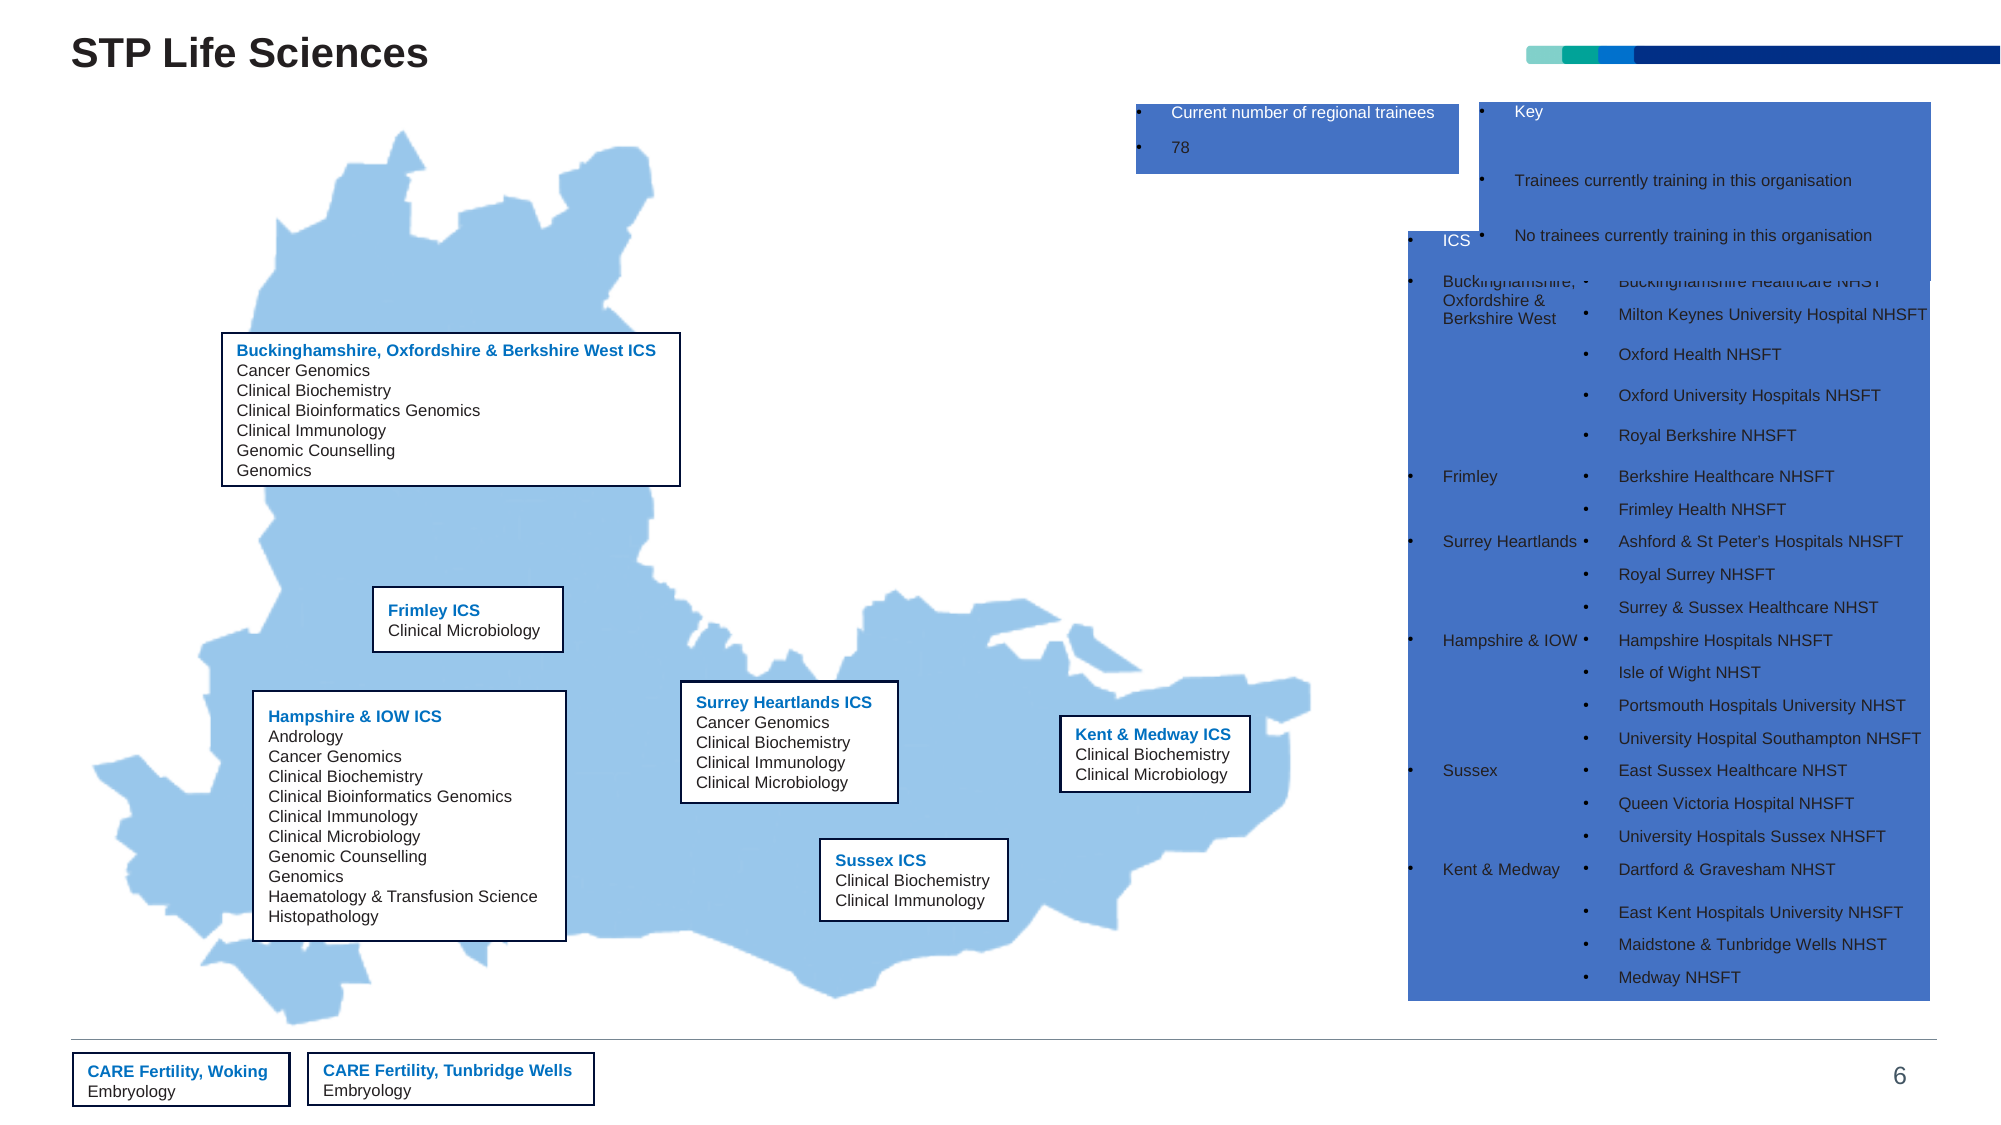

# STP Life Sciences
| Key | |
| --- | --- |
| Trainees currently training in this organisation | |
| No trainees currently training in this organisation | |
| Current number of regional trainees |
| --- |
| 78 |
| ICS | Organisation |
| --- | --- |
| Buckinghamshire, Oxfordshire & Berkshire West | Buckinghamshire Healthcare NHST |
| | Milton Keynes University Hospital NHSFT |
| | Oxford Health NHSFT |
| | Oxford University Hospitals NHSFT |
| | Royal Berkshire NHSFT |
| Frimley | Berkshire Healthcare NHSFT |
| | Frimley Health NHSFT |
| Surrey Heartlands | Ashford & St Peter’s Hospitals NHSFT |
| | Royal Surrey NHSFT |
| | Surrey & Sussex Healthcare NHST |
| Hampshire & IOW | Hampshire Hospitals NHSFT |
| | Isle of Wight NHST |
| | Portsmouth Hospitals University NHST |
| | University Hospital Southampton NHSFT |
| Sussex | East Sussex Healthcare NHST |
| | Queen Victoria Hospital NHSFT |
| | University Hospitals Sussex NHSFT |
| Kent & Medway | Dartford & Gravesham NHST |
| | East Kent Hospitals University NHSFT |
| | Maidstone & Tunbridge Wells NHST |
| | Medway NHSFT |
Buckinghamshire, Oxfordshire & Berkshire West ICS
Cancer Genomics
Clinical Biochemistry
Clinical Bioinformatics Genomics
Clinical Immunology
Genomic Counselling
Genomics
Frimley ICS
Clinical Microbiology
Surrey Heartlands ICS
Cancer Genomics
Clinical Biochemistry
Clinical Immunology
Clinical Microbiology
Hampshire & IOW ICS
Andrology
Cancer Genomics
Clinical Biochemistry
Clinical Bioinformatics Genomics
Clinical Immunology
Clinical Microbiology
Genomic Counselling
Genomics
Haematology & Transfusion Science
Histopathology
Kent & Medway ICS
Clinical Biochemistry
Clinical Microbiology
Sussex ICS
Clinical Biochemistry
Clinical Immunology
CARE Fertility, Tunbridge Wells
Embryology
CARE Fertility, Woking
Embryology